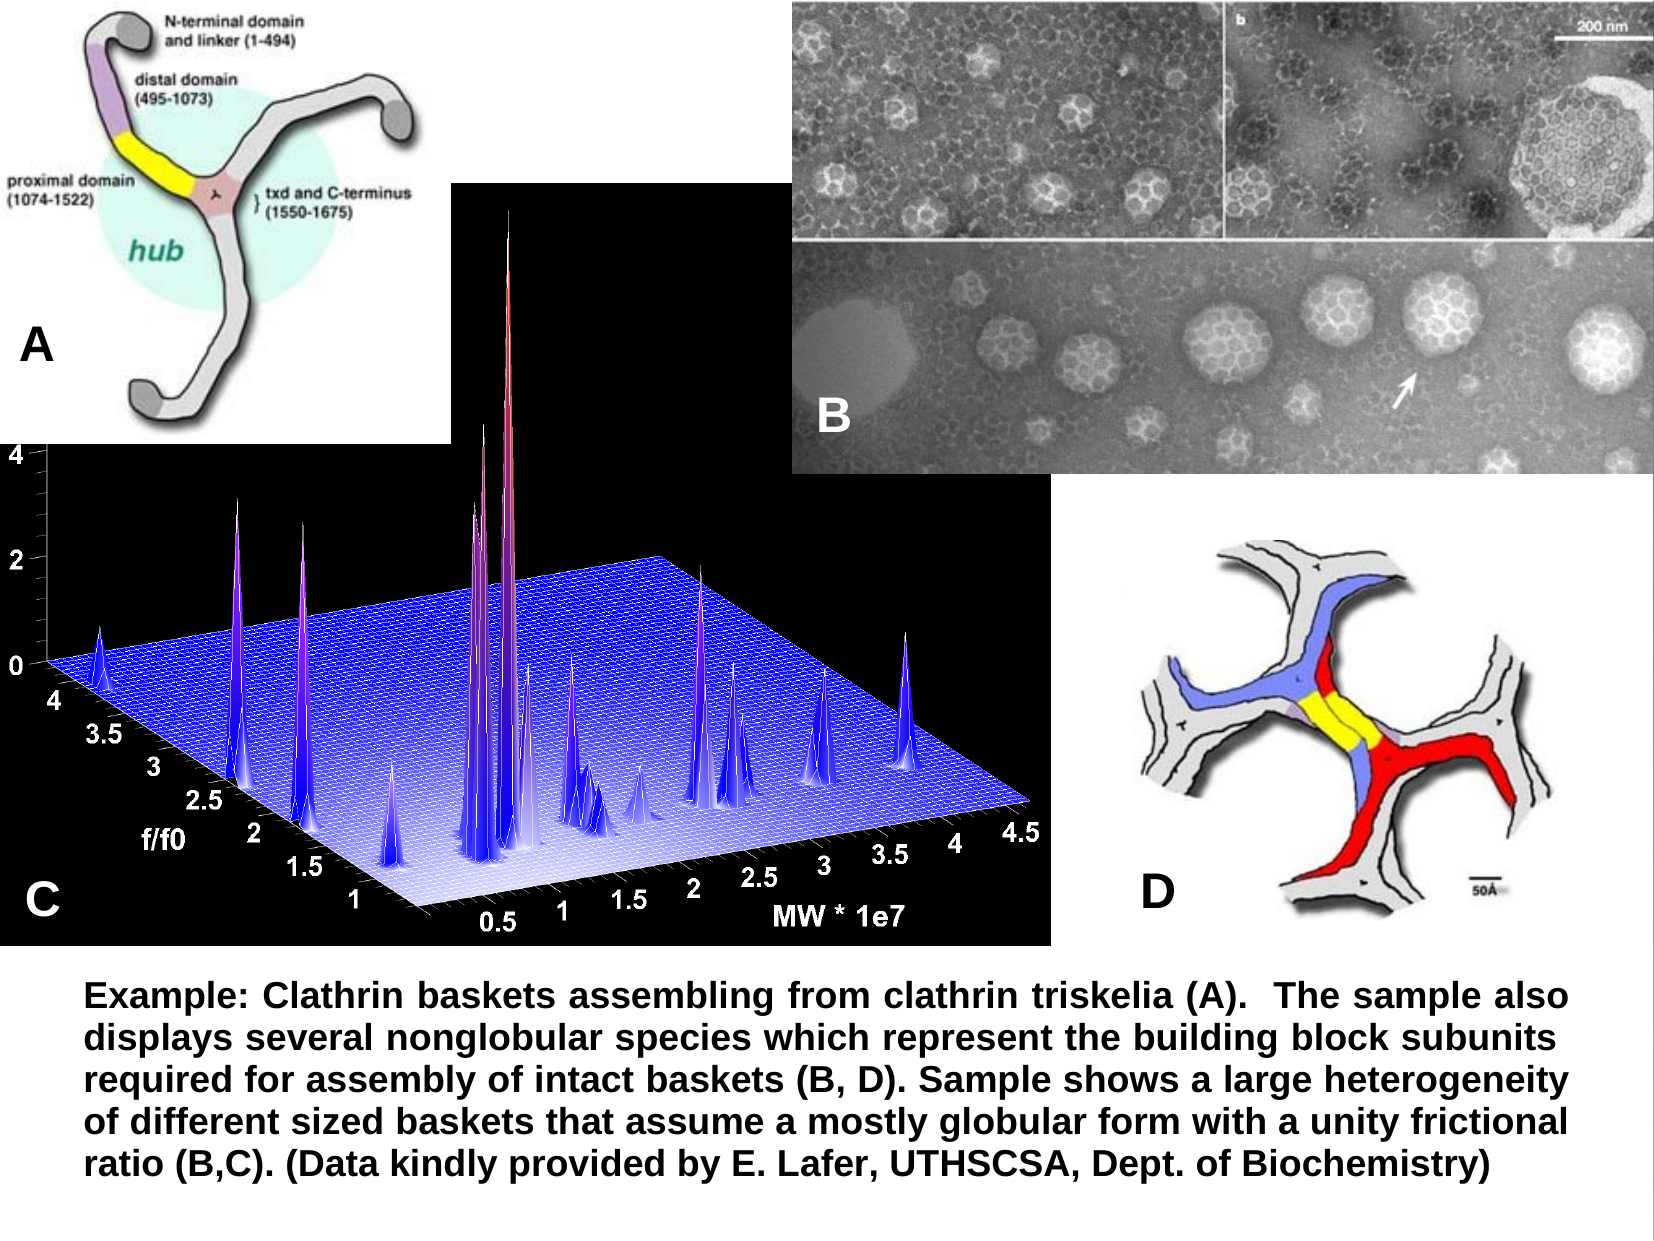

A
B
B
D
C
Example: Clathrin baskets assembling from clathrin triskelia (A). The sample also displays several nonglobular species which represent the building block subunits required for assembly of intact baskets (B, D). Sample shows a large heterogeneity of different sized baskets that assume a mostly globular form with a unity frictional ratio (B,C). (Data kindly provided by E. Lafer, UTHSCSA, Dept. of Biochemistry)